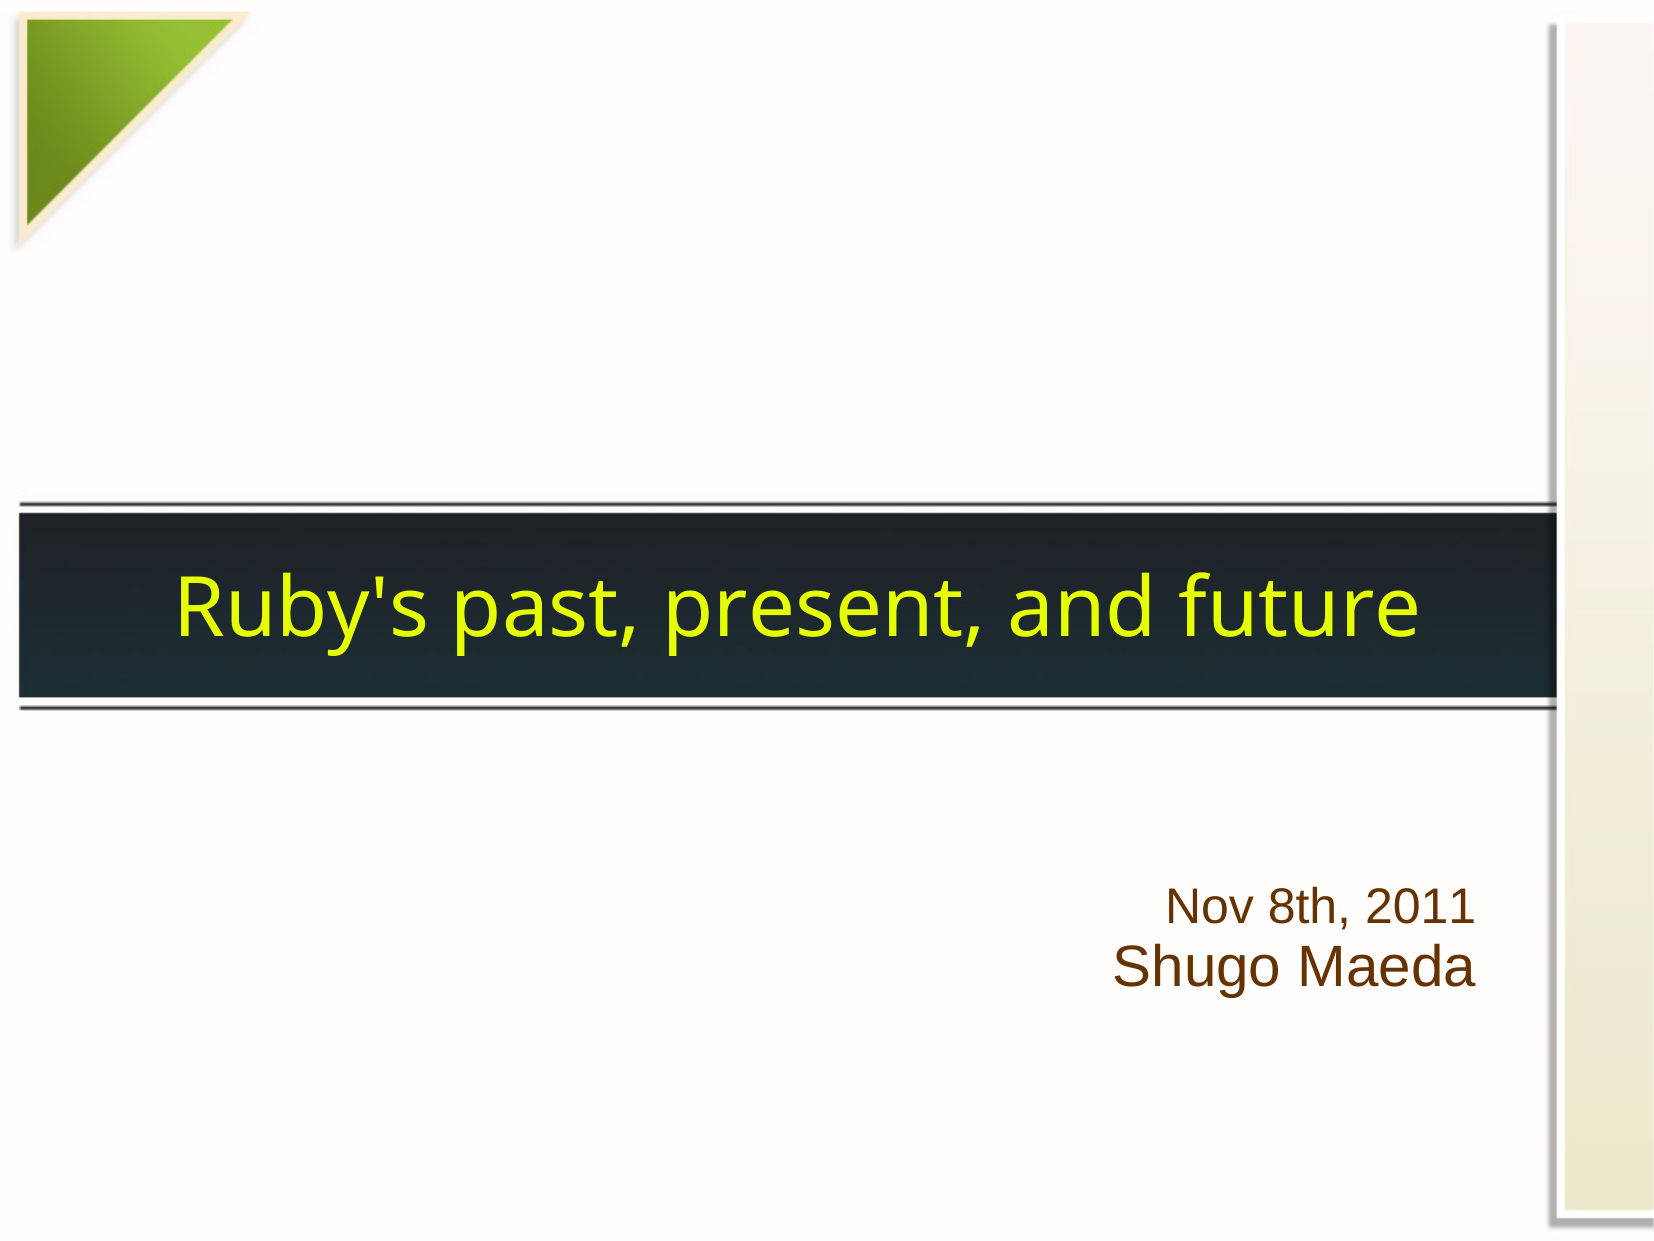

# Ruby's past, present, and future
Nov 8th, 2011
Shugo Maeda